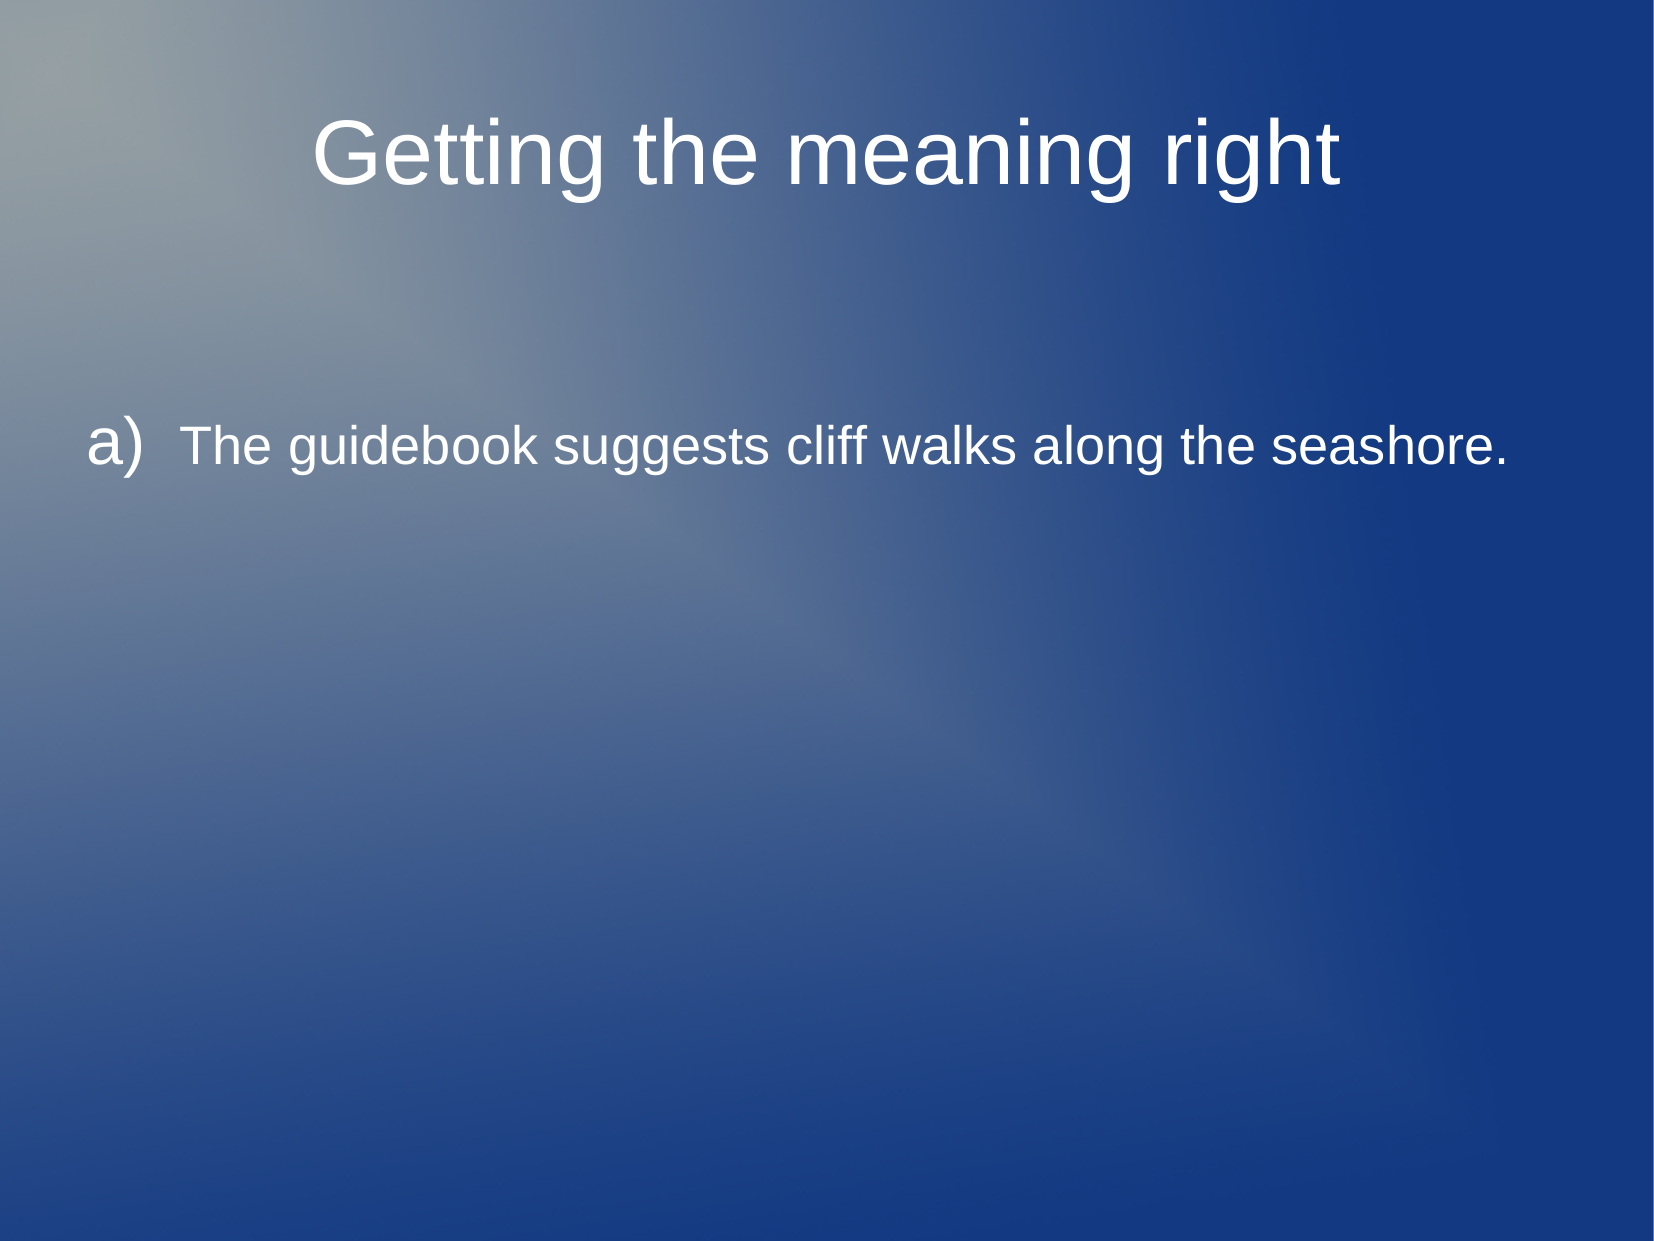

# Getting the meaning right
a) The guidebook suggests cliff walks along the seashore.